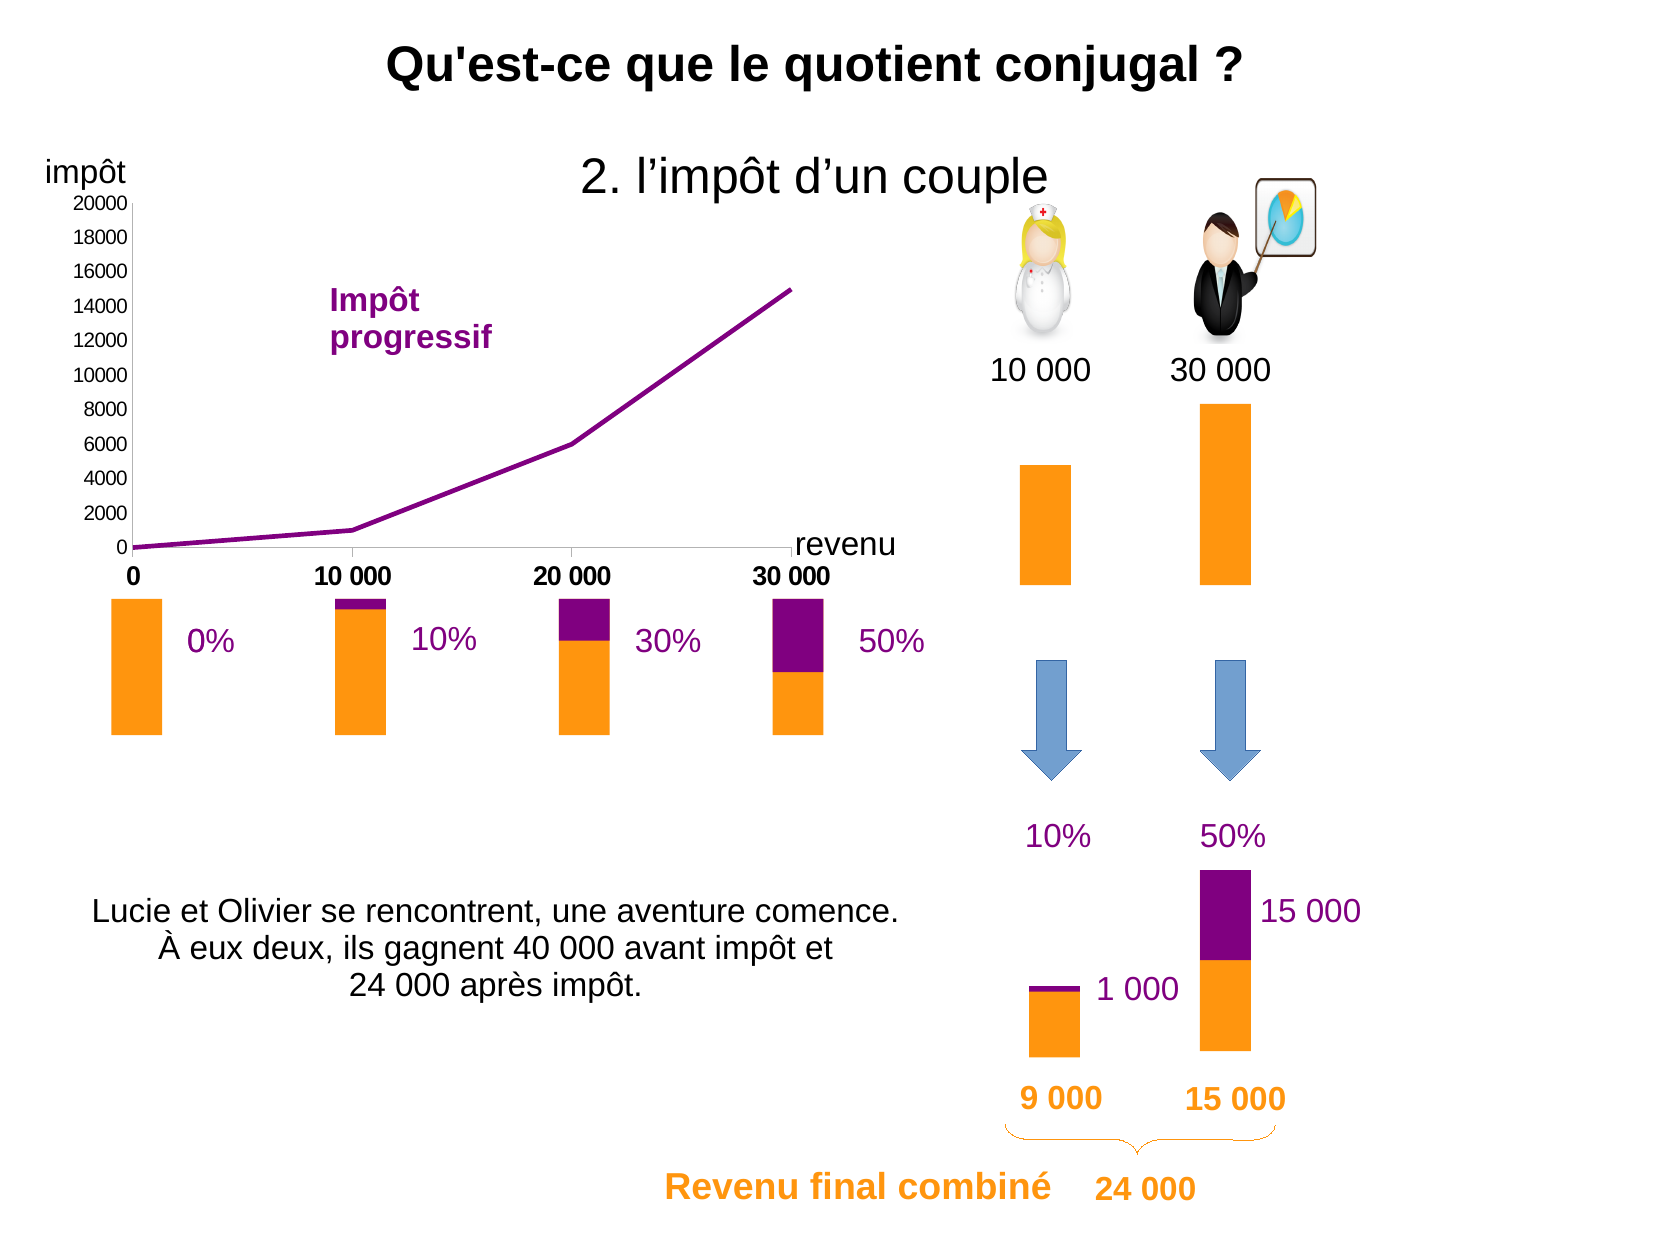

Qu'est-ce que le quotient conjugal ?
2. l’impôt d’un couple
impôt
### Chart
| Category | Column 1 |
|---|---|
| 0 | 0.0 |
| 10 000 | 1000.0 |
| 20 000 | 6000.0 |
| 30 000 | 15000.0 |
Impôt progressif
10 000
30 000
revenu
10%
0
0%
30%
50%
10%
50%
Lucie et Olivier se rencontrent, une aventure comence.
À eux deux, ils gagnent 40 000 avant impôt et
24 000 après impôt.
15 000
1 000
9 000
15 000
Revenu final combiné
24 000